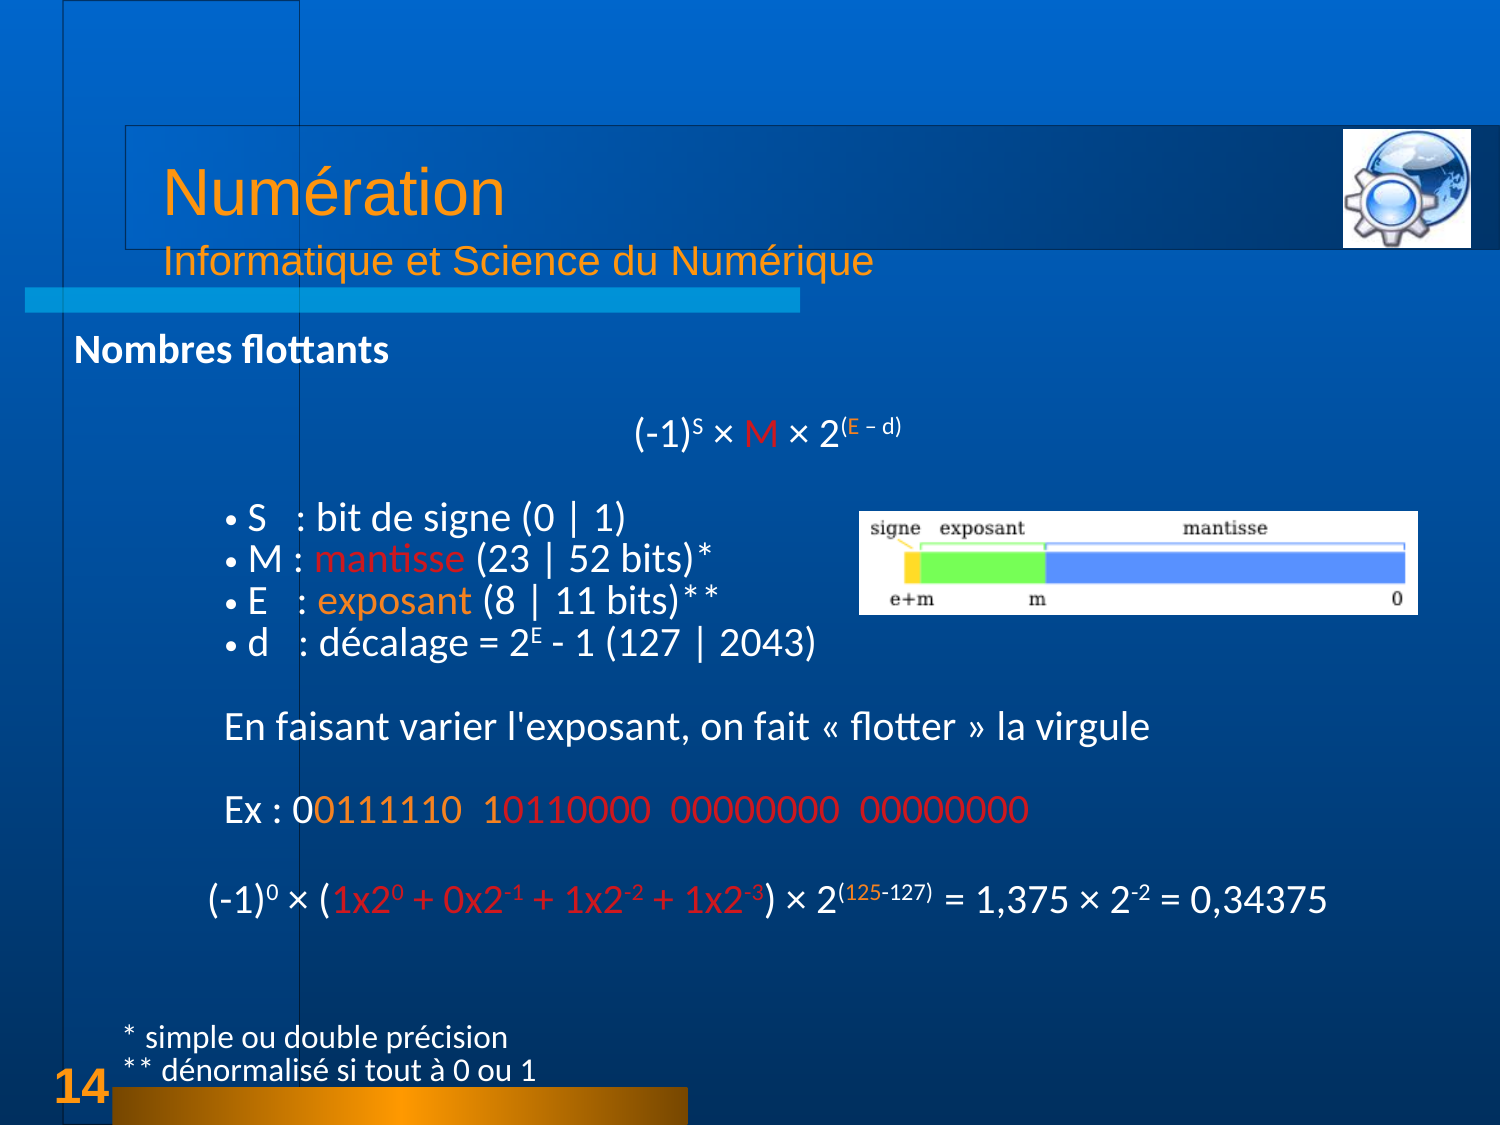

Nombres flottants
(-1)S × M × 2(E – d)
 S : bit de signe (0 | 1)
 M : mantisse (23 | 52 bits)*
 E  : exposant (8 | 11 bits)**
 d  : décalage = 2E - 1 (127 | 2043)
	En faisant varier l'exposant, on fait « flotter » la virgule
	Ex : 00111110 10110000 00000000 00000000
(-1)0 × (1x20 + 0x2-1 + 1x2-2 + 1x2-3) × 2(125-127) = 1,375 × 2-2 = 0,34375
* simple ou double précision
** dénormalisé si tout à 0 ou 1